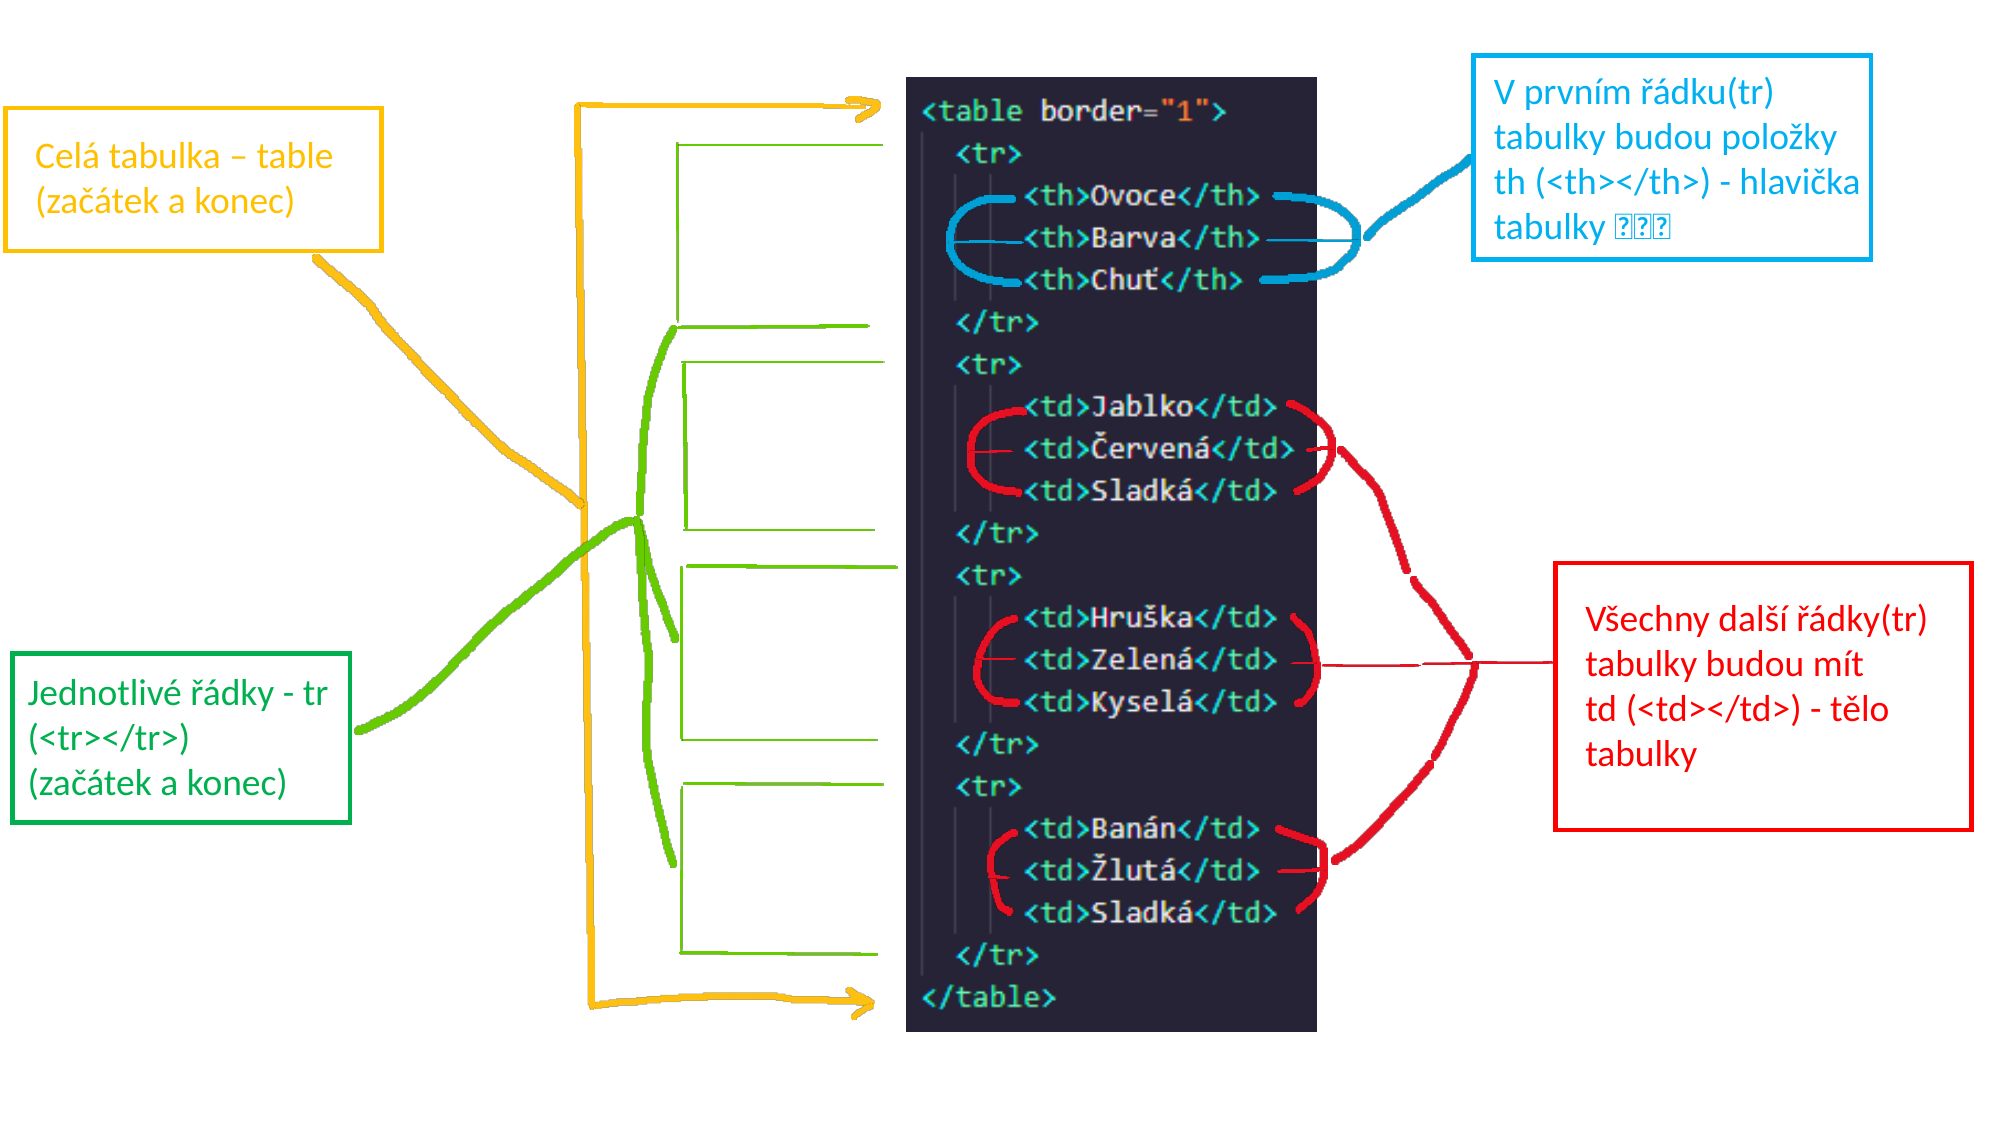

V prvním řádku(tr)
tabulky budou položky
th (<th></th>) - hlavička tabulky 🧠🧠🧠
Celá tabulka – table
(začátek a konec)
Všechny další řádky(tr)
tabulky budou mít td (<td></td>) - tělo tabulky
Jednotlivé řádky - tr
(<tr></tr>)
(začátek a konec)